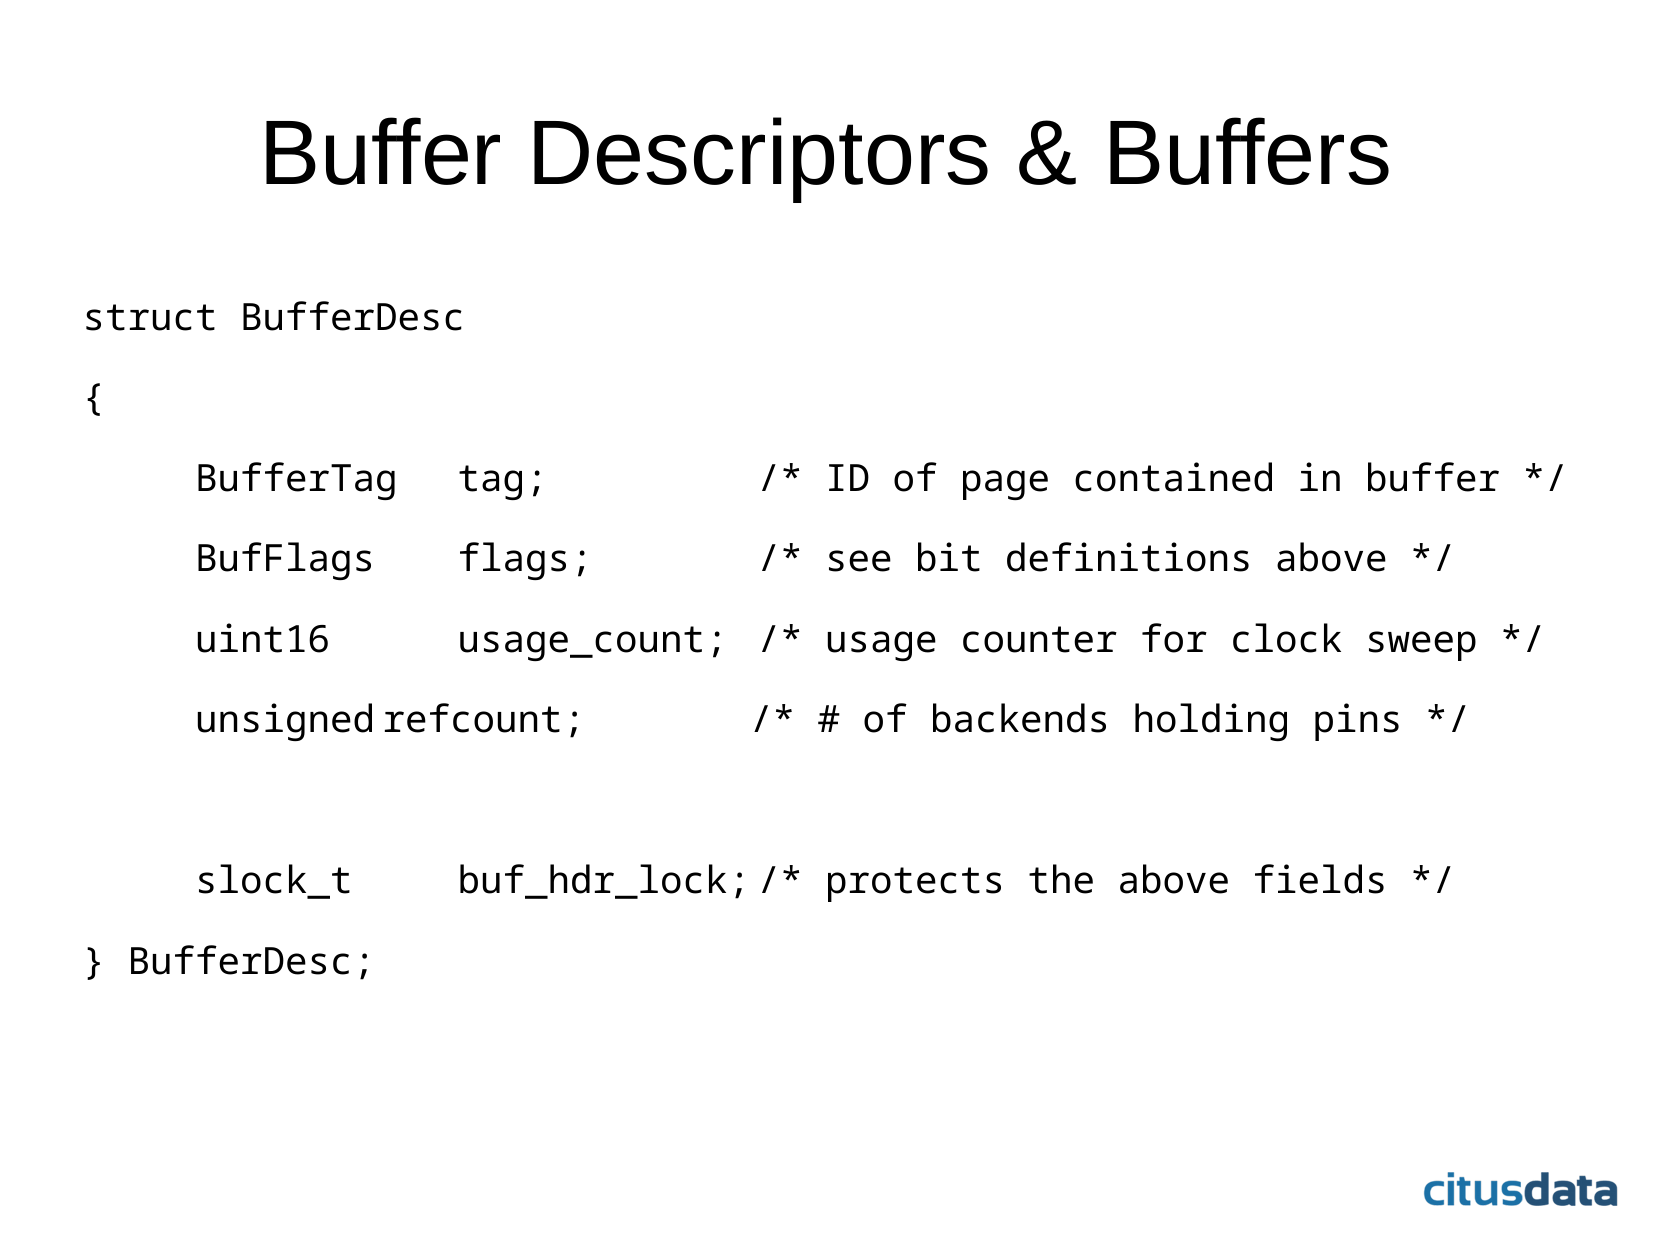

# Buffer Descriptors & Buffers
struct BufferDesc
{
 BufferTag	tag;			/* ID of page contained in buffer */
 BufFlags 	flags;			/* see bit definitions above */
 uint16		usage_count;	/* usage counter for clock sweep */
 unsigned	refcount;		 /* # of backends holding pins */
 slock_t		buf_hdr_lock;	/* protects the above fields */
} BufferDesc;